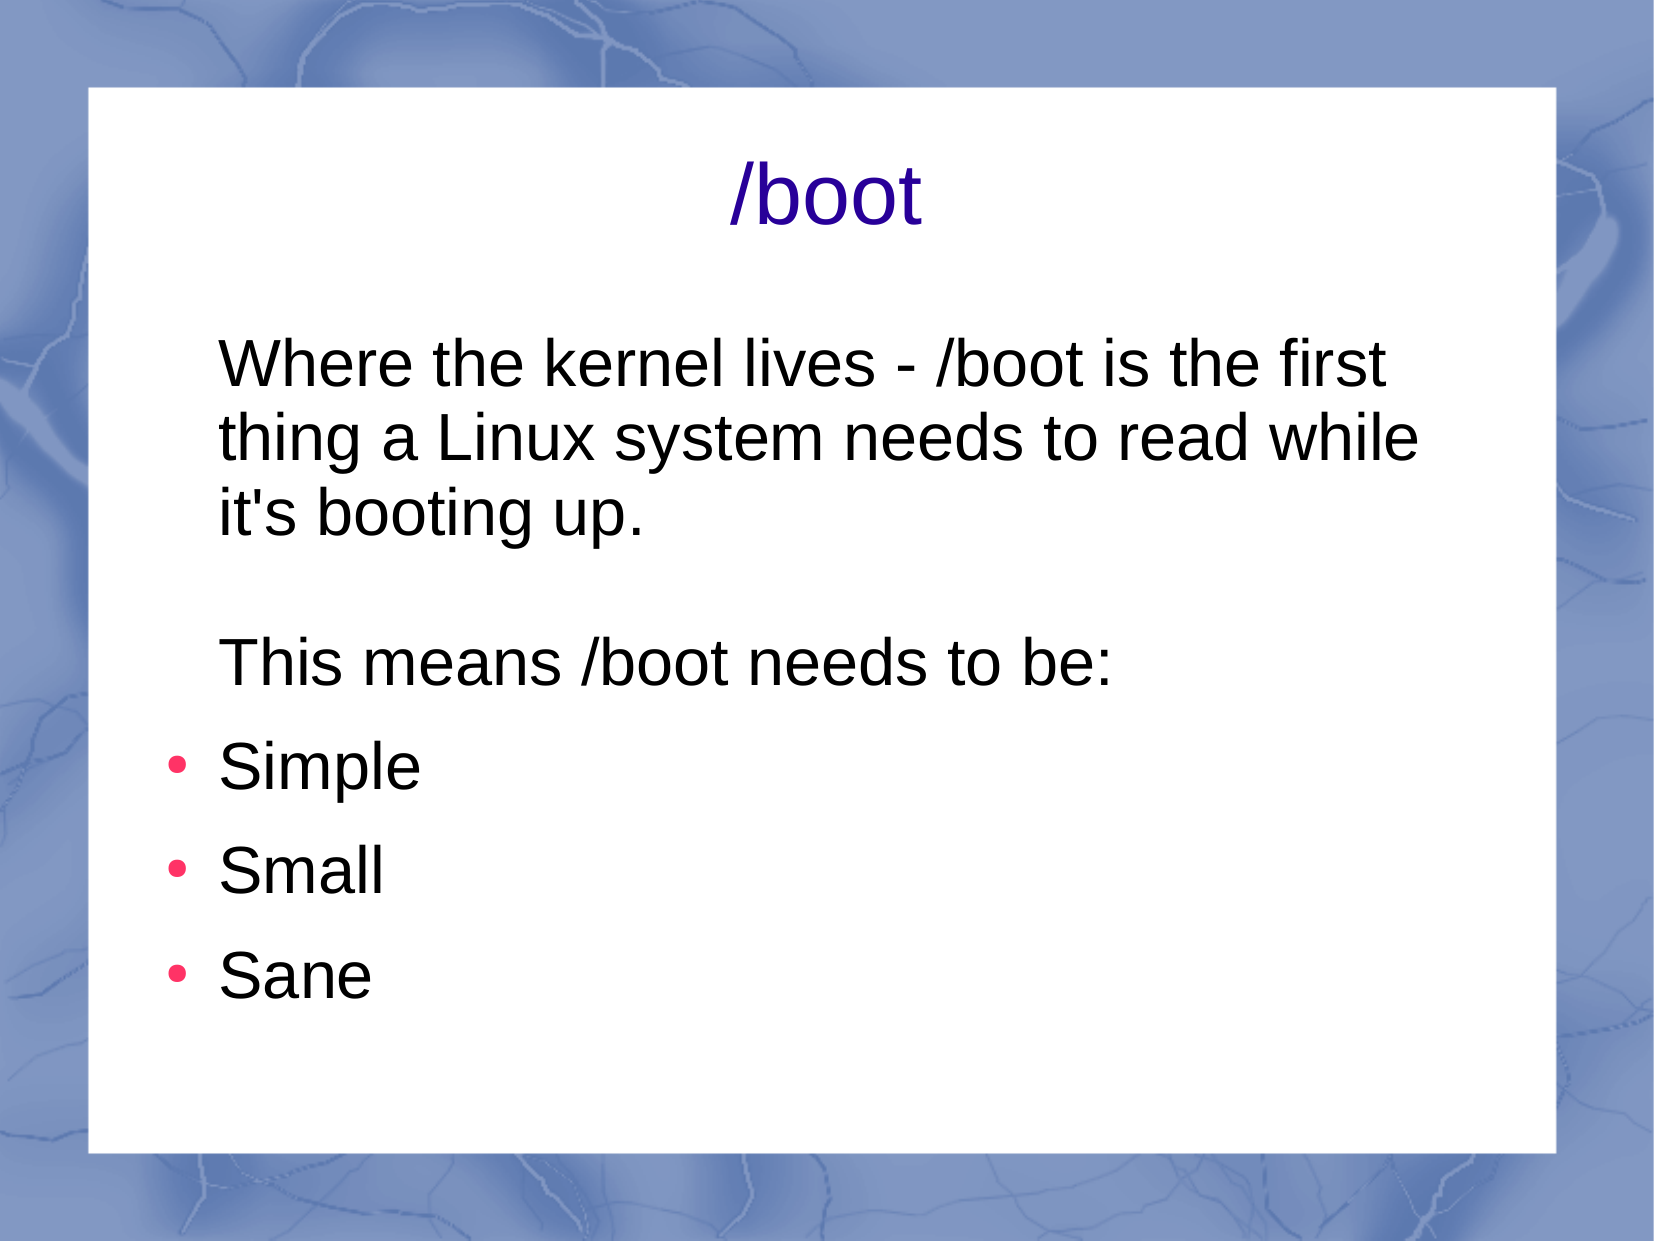

# /boot
Where the kernel lives - /boot is the first thing a Linux system needs to read while it's booting up.
This means /boot needs to be:
Simple
Small
Sane